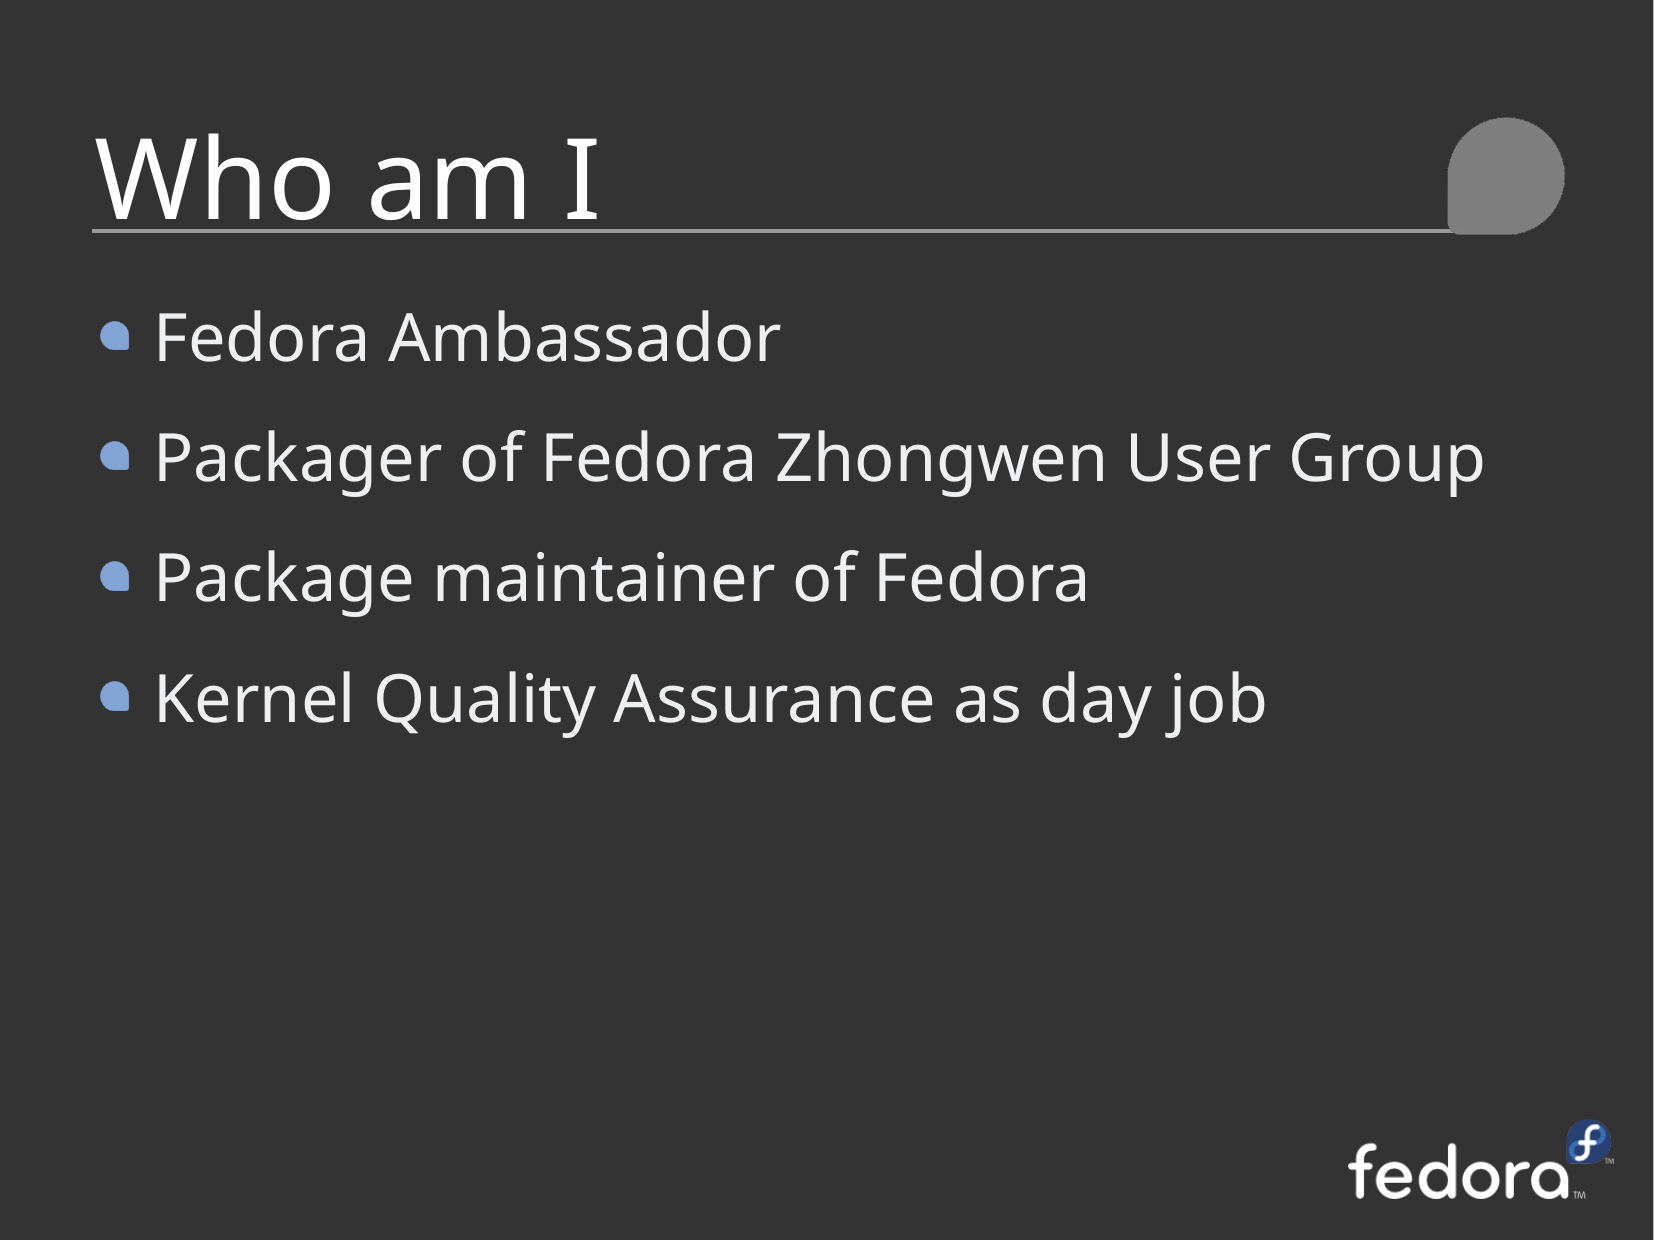

Who am I
# Fedora Ambassador
Packager of Fedora Zhongwen User Group
Package maintainer of Fedora
Kernel Quality Assurance as day job